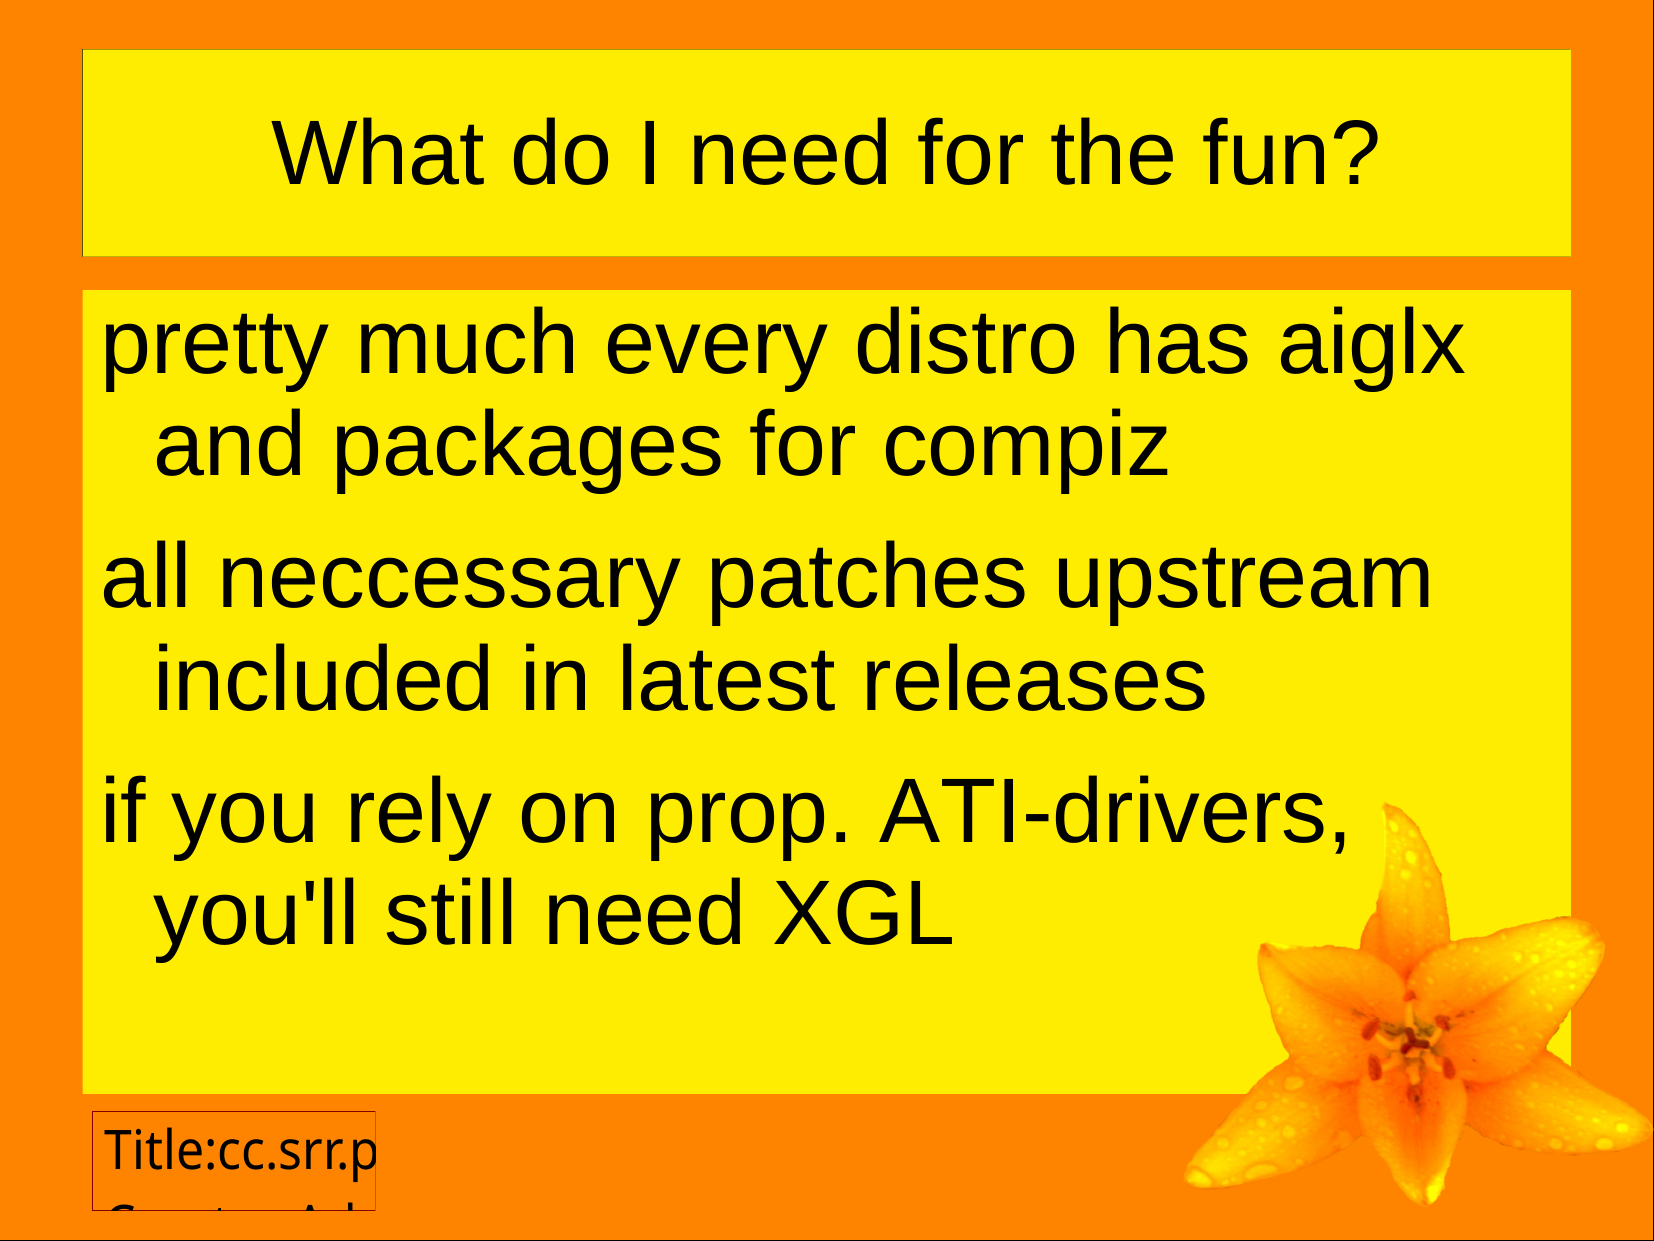

# What do I need for the fun?
pretty much every distro has aiglx and packages for compiz
all neccessary patches upstream included in latest releases
if you rely on prop. ATI-drivers, you'll still need XGL